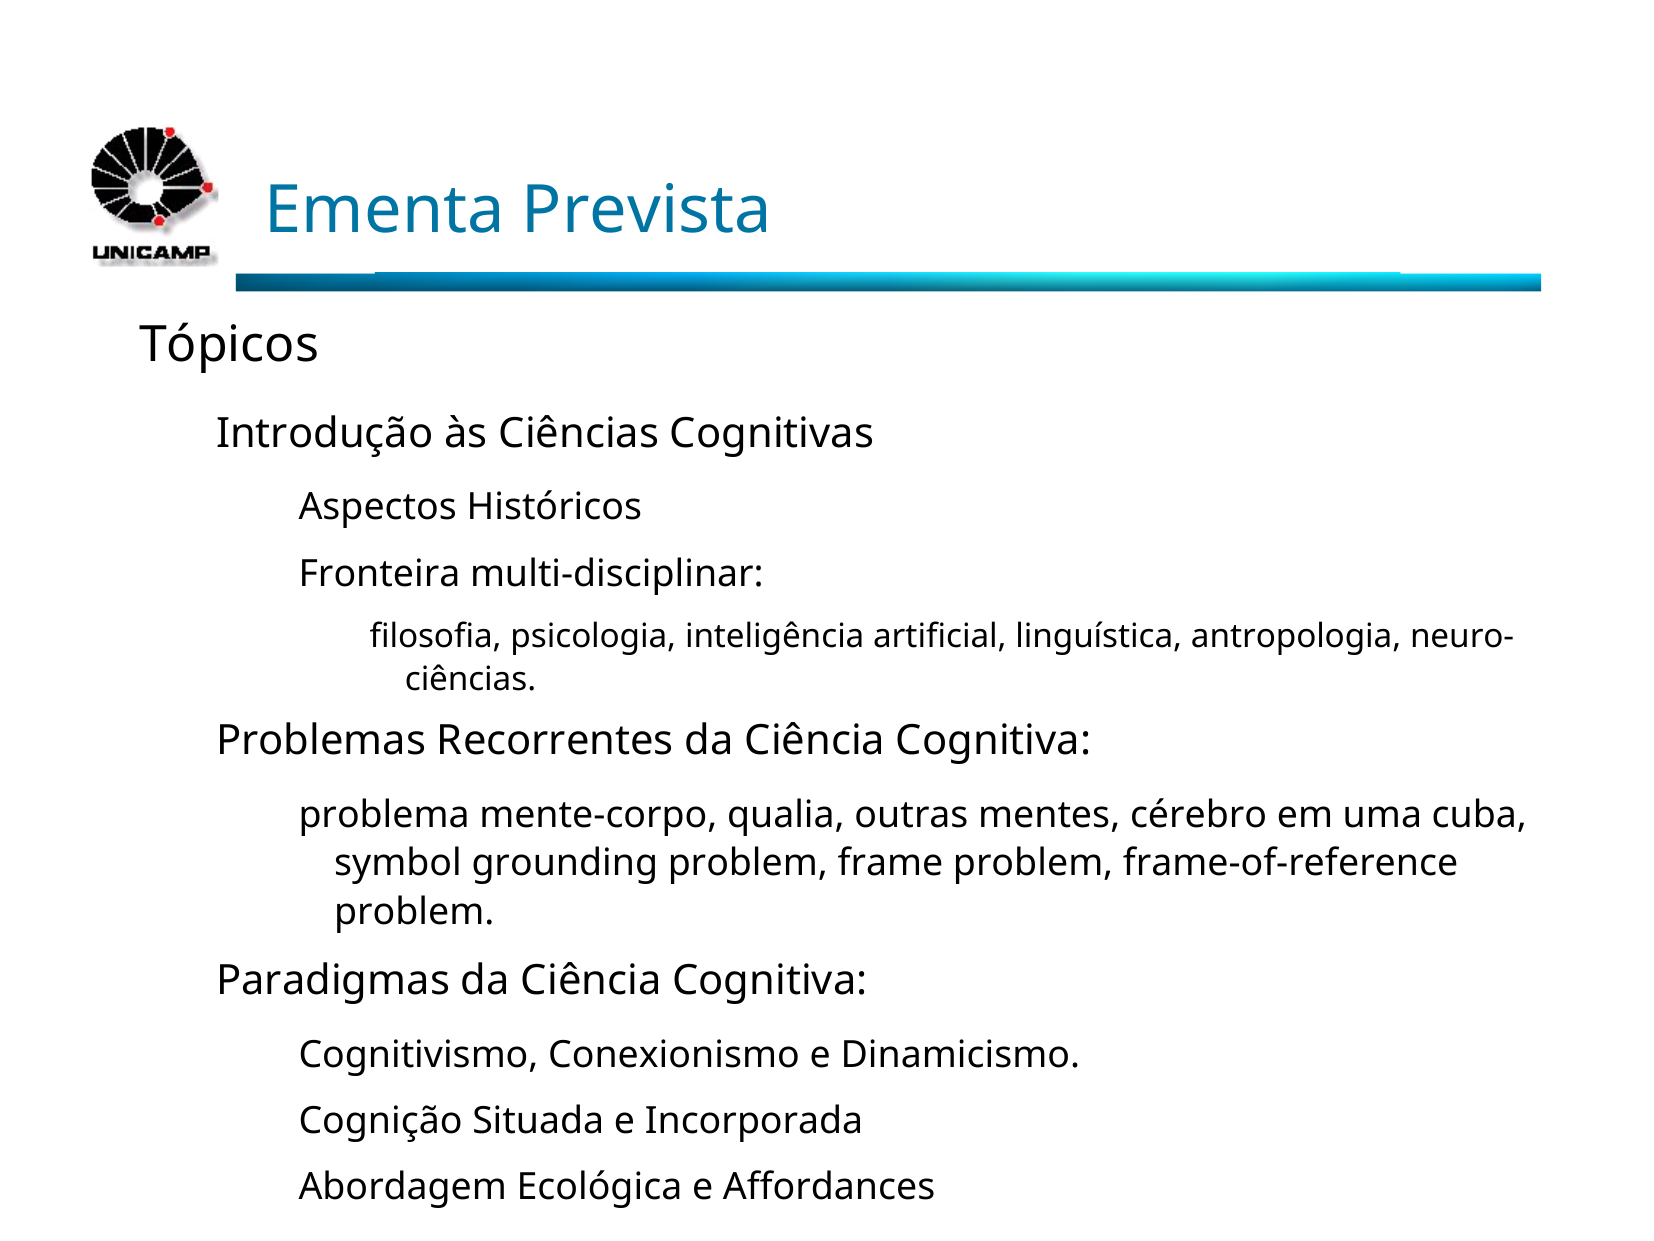

# Ementa Prevista
Tópicos
Introdução às Ciências Cognitivas
Aspectos Históricos
Fronteira multi-disciplinar:
filosofia, psicologia, inteligência artificial, linguística, antropologia, neuro-ciências.
Problemas Recorrentes da Ciência Cognitiva:
problema mente-corpo, qualia, outras mentes, cérebro em uma cuba, symbol grounding problem, frame problem, frame-of-reference problem.
Paradigmas da Ciência Cognitiva:
Cognitivismo, Conexionismo e Dinamicismo.
Cognição Situada e Incorporada
Abordagem Ecológica e Affordances